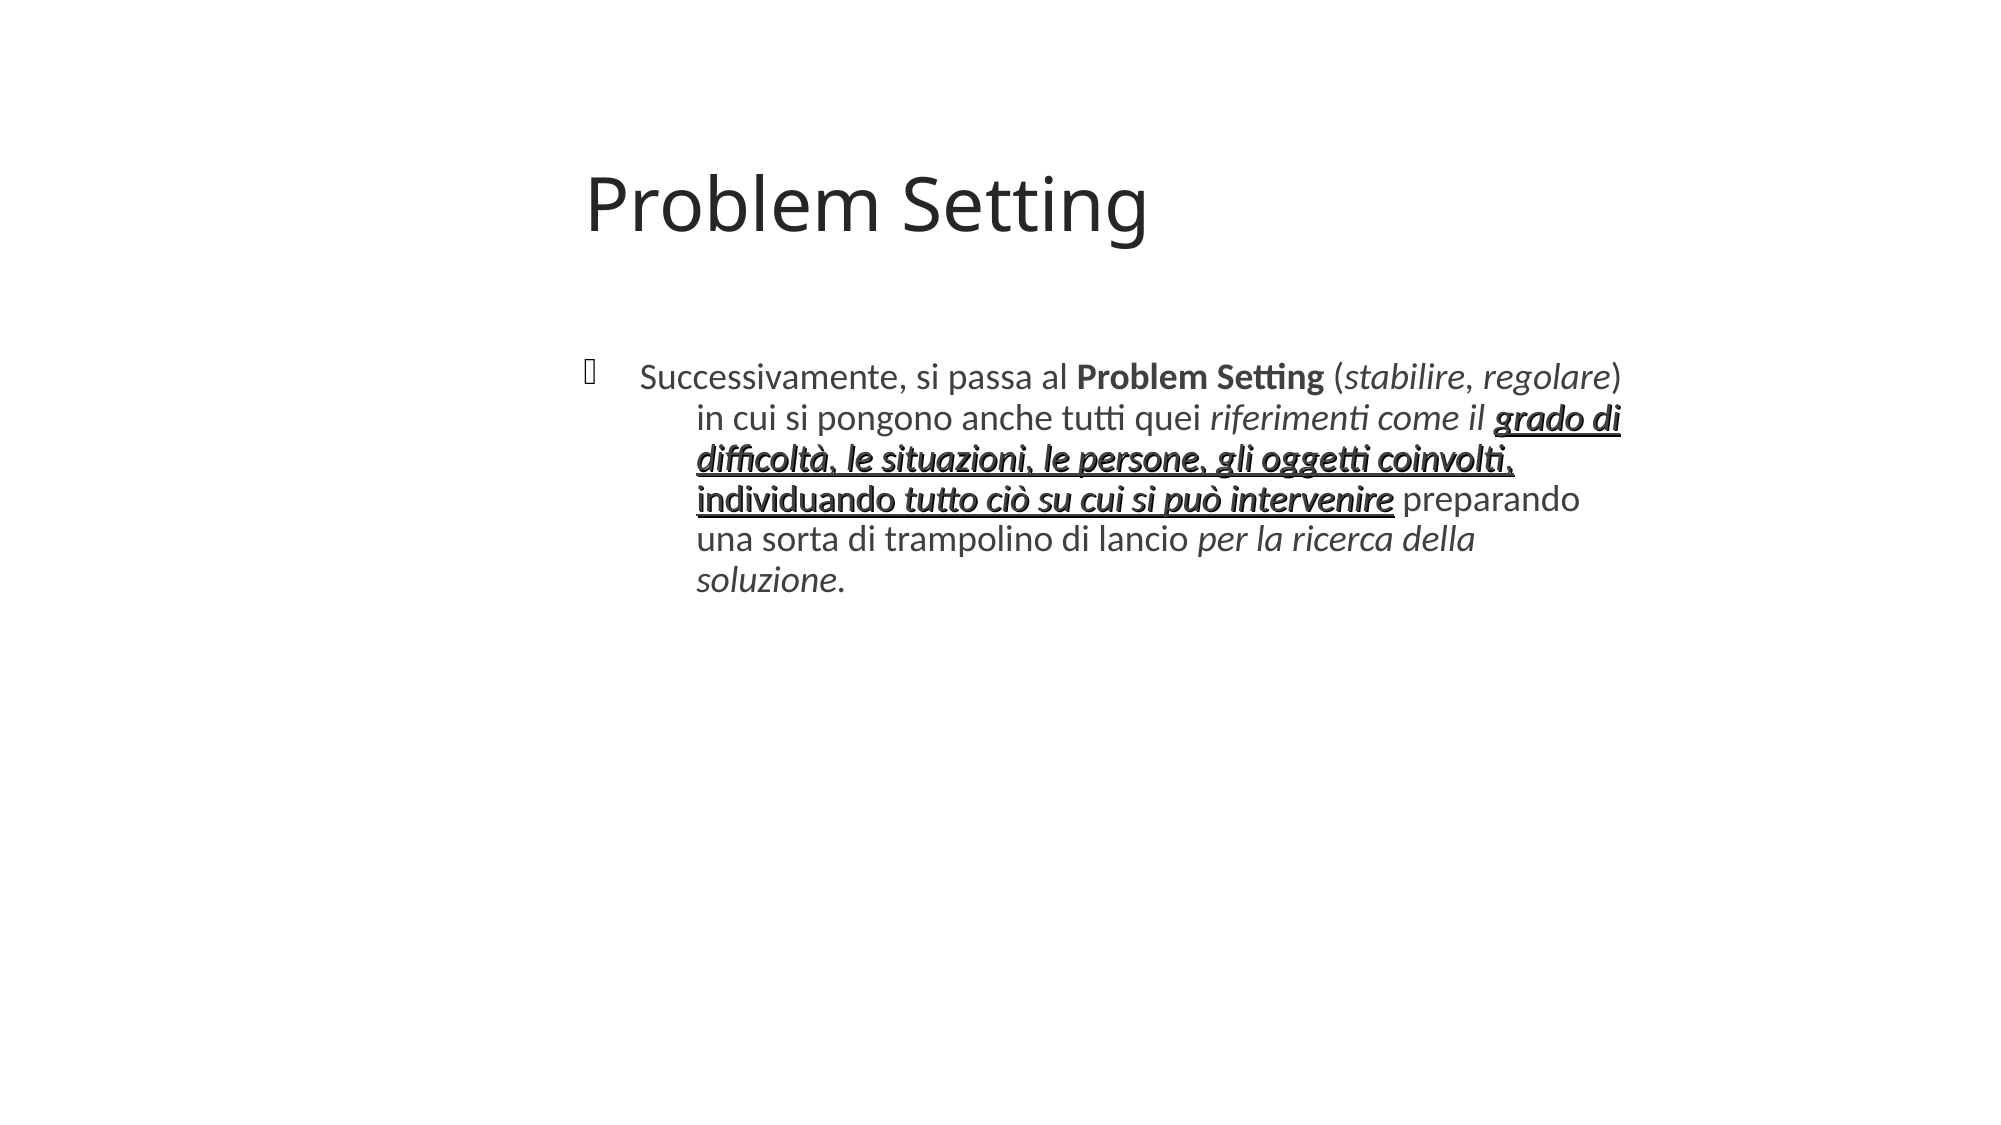

# Problem Setting
Successivamente, si passa al Problem Setting (stabilire, regolare) in cui si pongono anche tutti quei riferimenti come il grado di difficoltà, le situazioni, le persone, gli oggetti coinvolti, individuando tutto ciò su cui si può intervenire preparando una sorta di trampolino di lancio per la ricerca della soluzione.